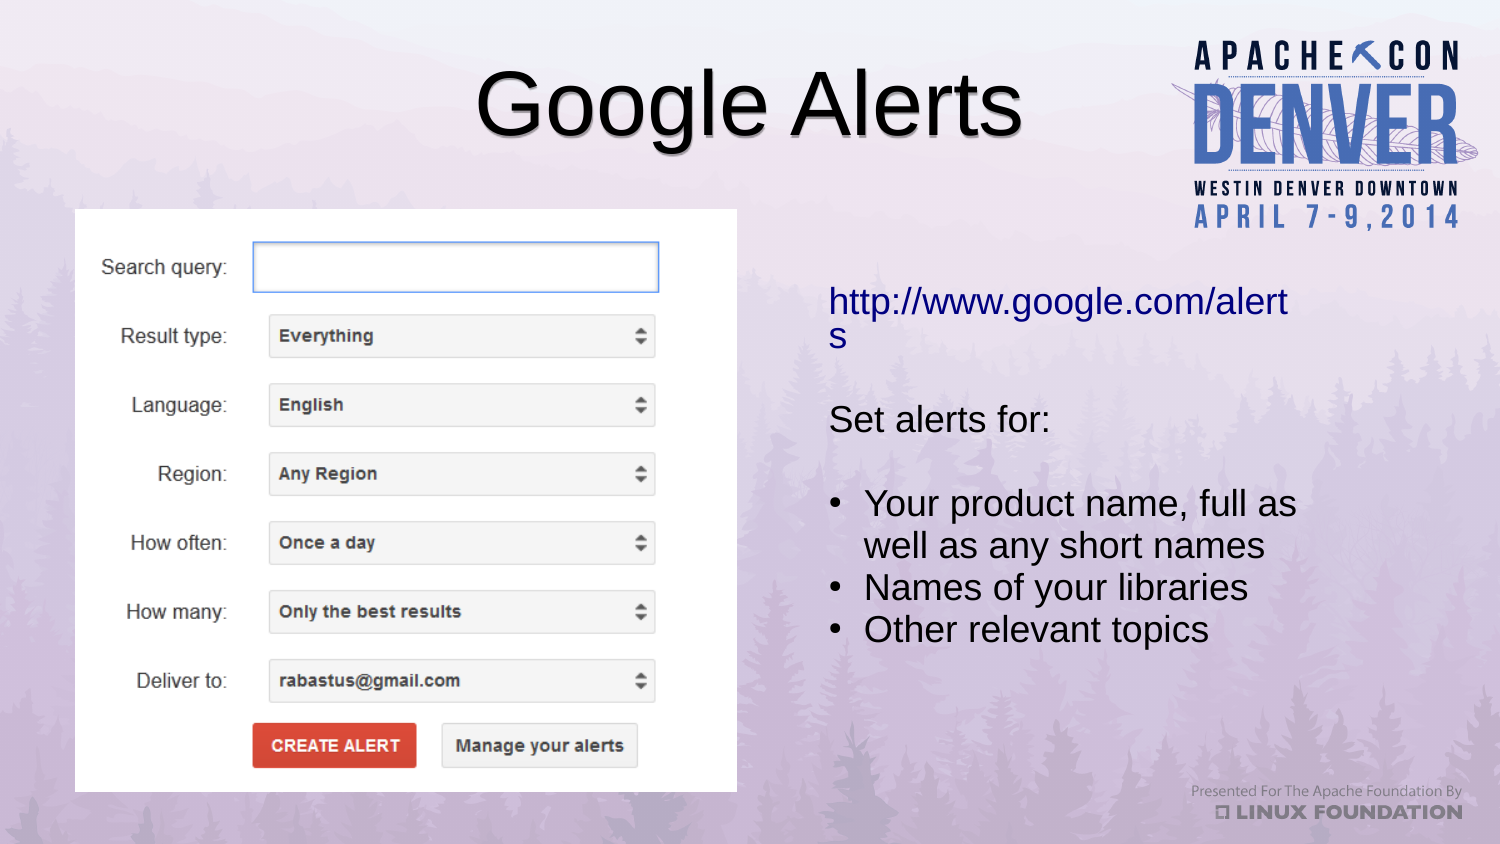

# Google Alerts
http://www.google.com/alerts
Set alerts for:
Your product name, full as well as any short names
Names of your libraries
Other relevant topics